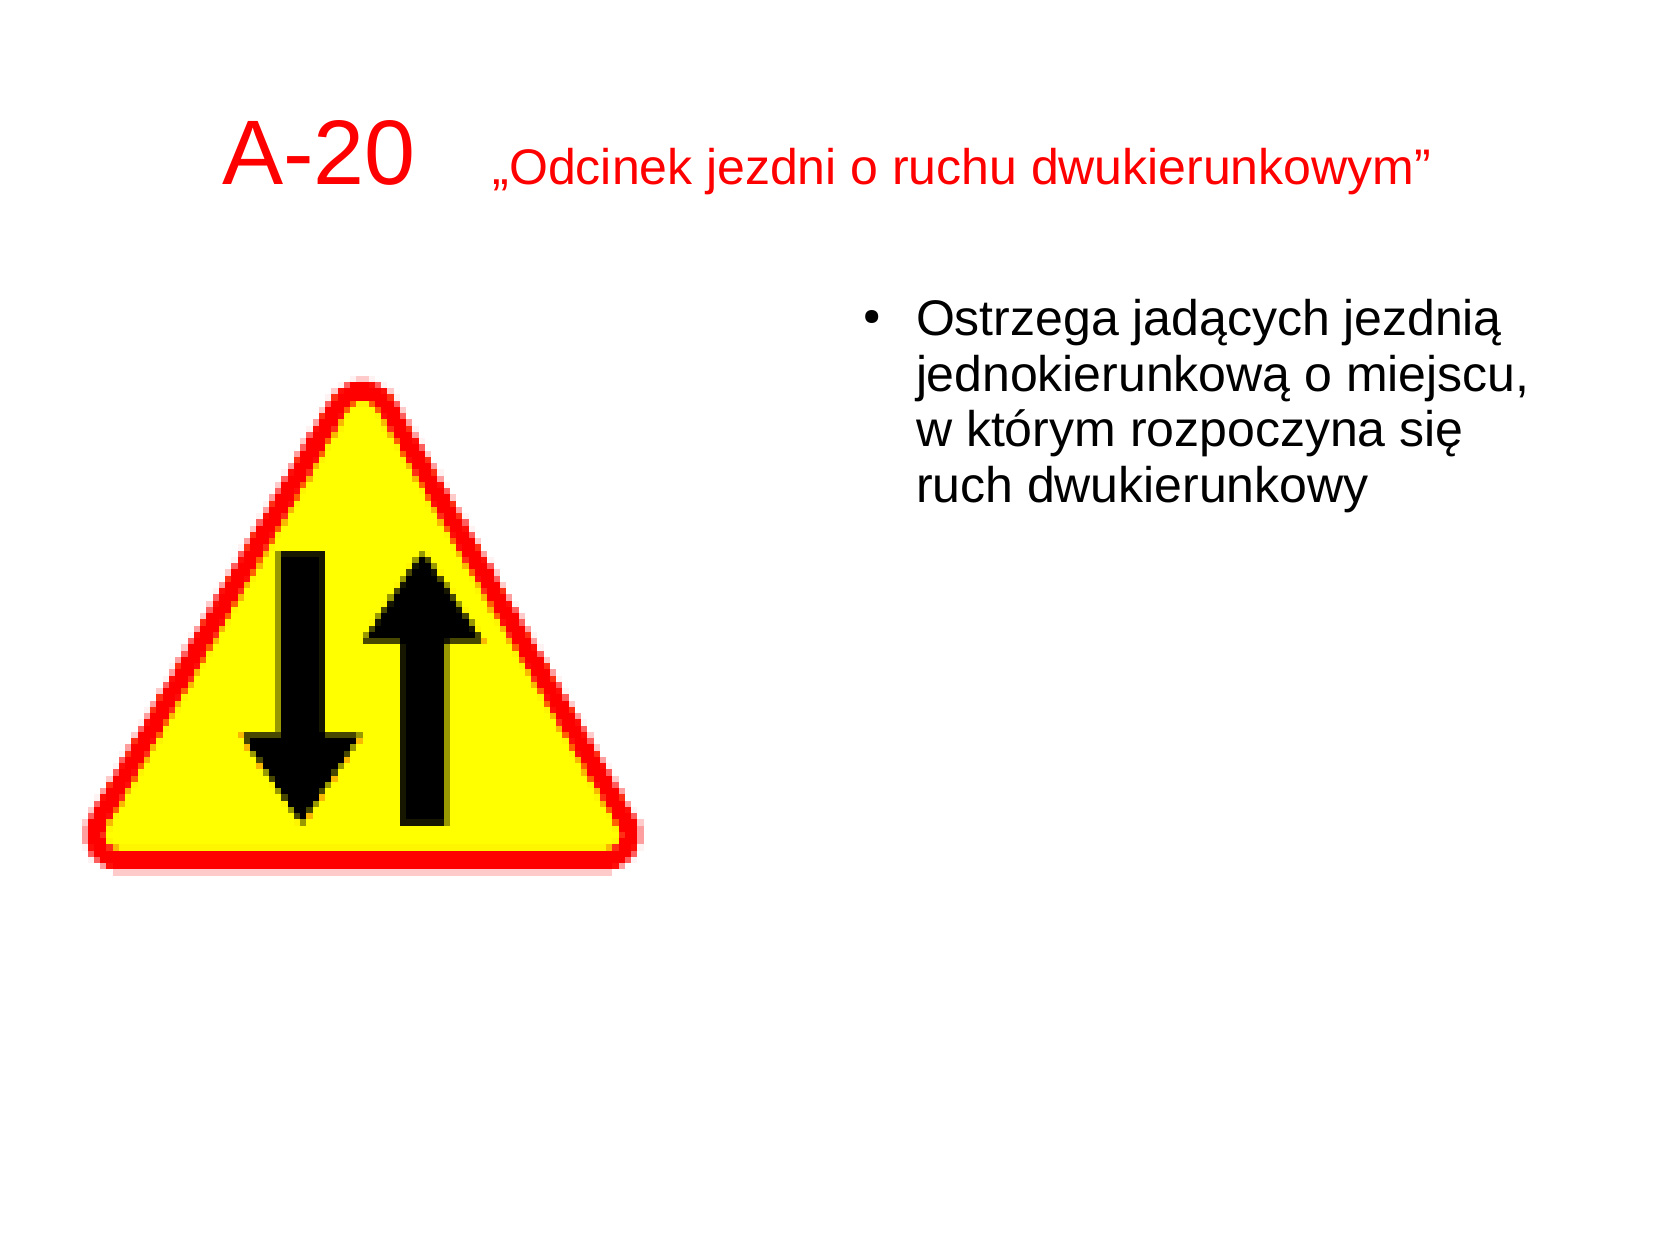

# A-20 „Odcinek jezdni o ruchu dwukierunkowym”
Ostrzega jadących jezdnią jednokierunkową o miejscu, w którym rozpoczyna się ruch dwukierunkowy